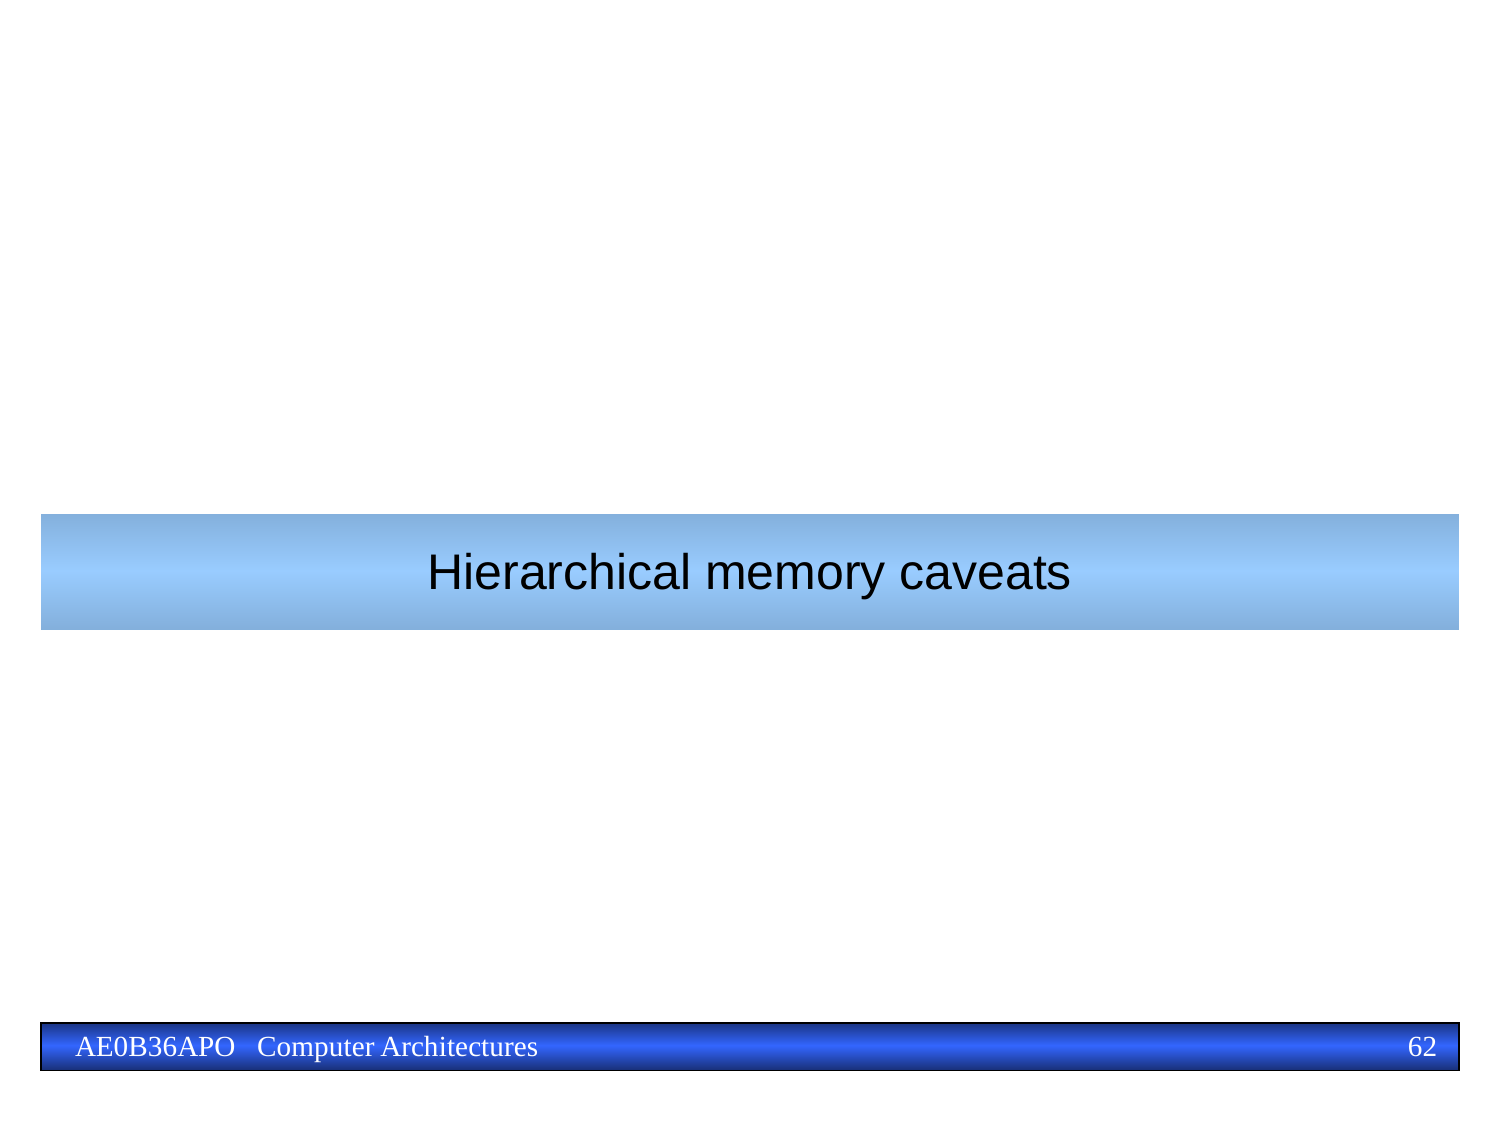

# Hierarchical memory caveats
AE0B36APO Computer Architectures
62